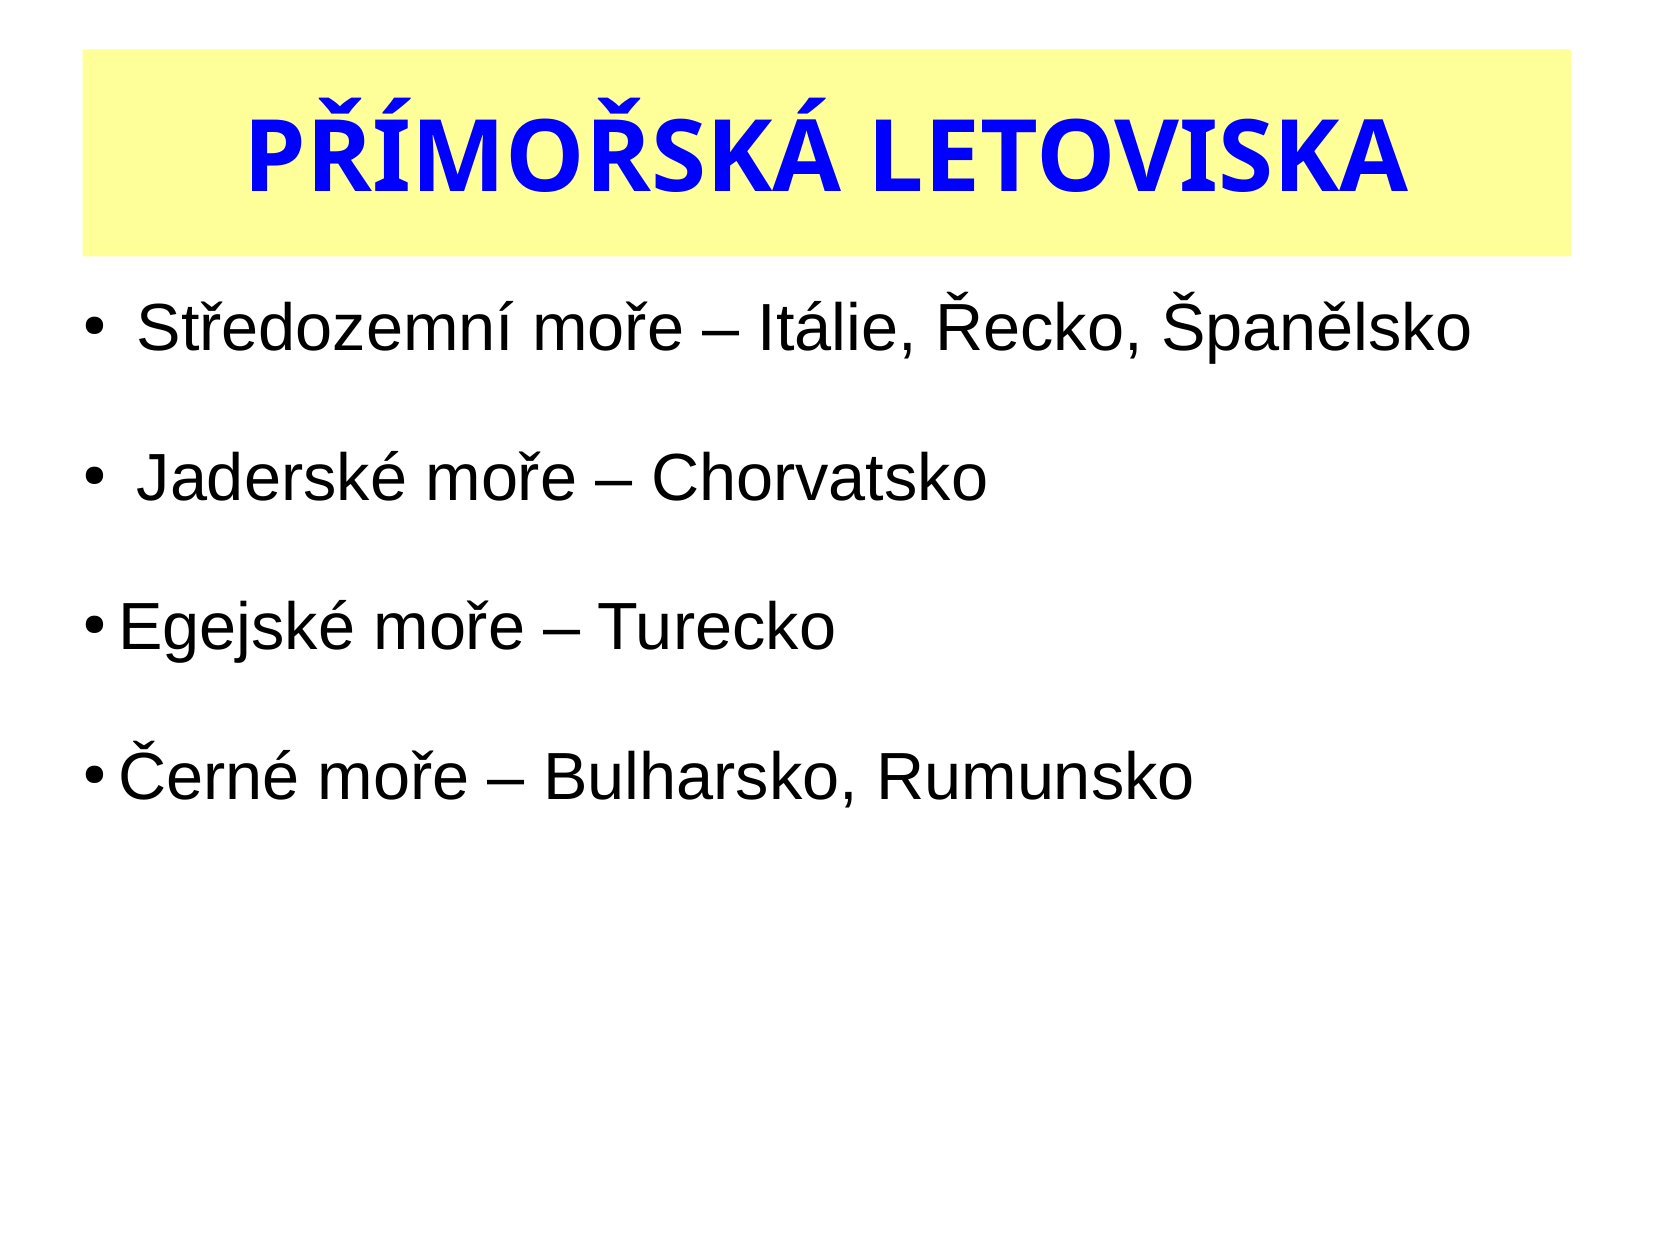

# PŘÍMOŘSKÁ LETOVISKA
 Středozemní moře – Itálie, Řecko, Španělsko
 Jaderské moře – Chorvatsko
Egejské moře – Turecko
Černé moře – Bulharsko, Rumunsko